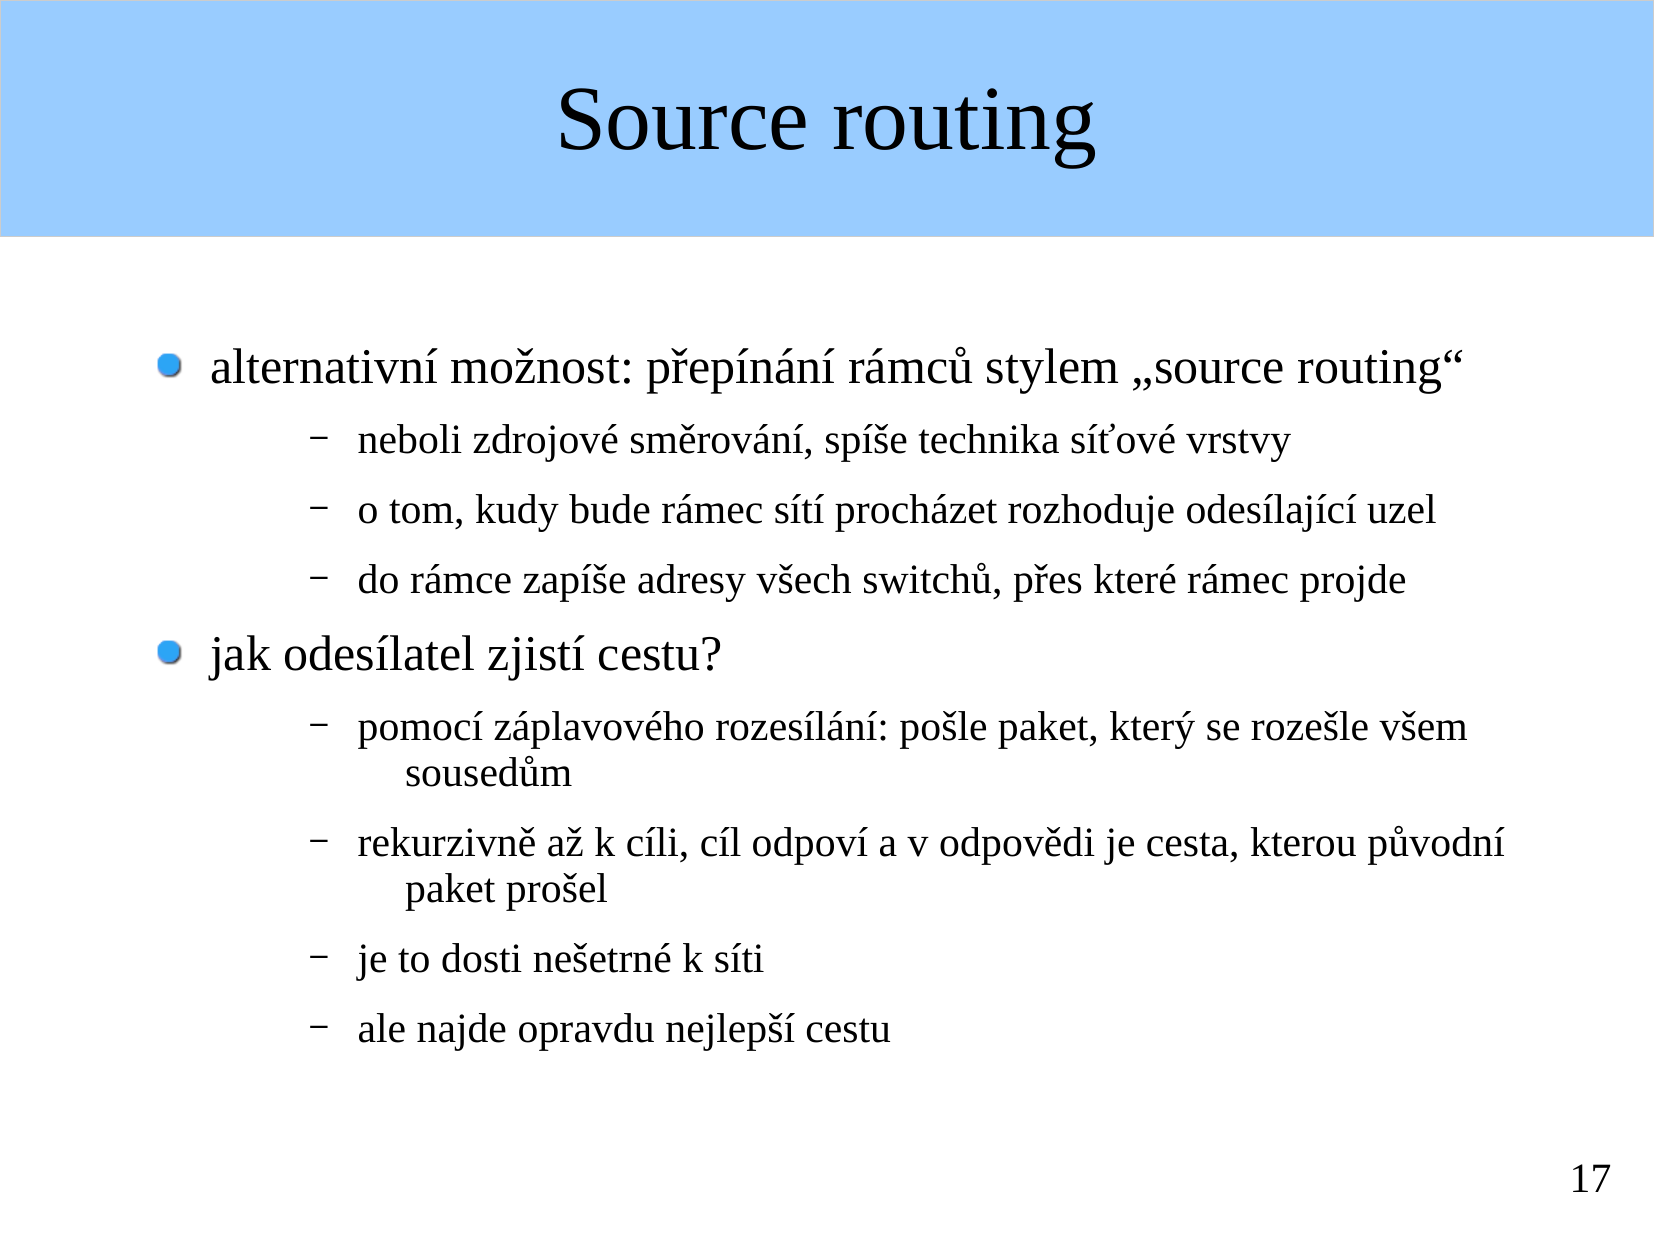

# Source routing
alternativní možnost: přepínání rámců stylem „source routing“
neboli zdrojové směrování, spíše technika síťové vrstvy
o tom, kudy bude rámec sítí procházet rozhoduje odesílající uzel
do rámce zapíše adresy všech switchů, přes které rámec projde
jak odesílatel zjistí cestu?
pomocí záplavového rozesílání: pošle paket, který se rozešle všem sousedům
rekurzivně až k cíli, cíl odpoví a v odpovědi je cesta, kterou původní paket prošel
je to dosti nešetrné k síti
ale najde opravdu nejlepší cestu